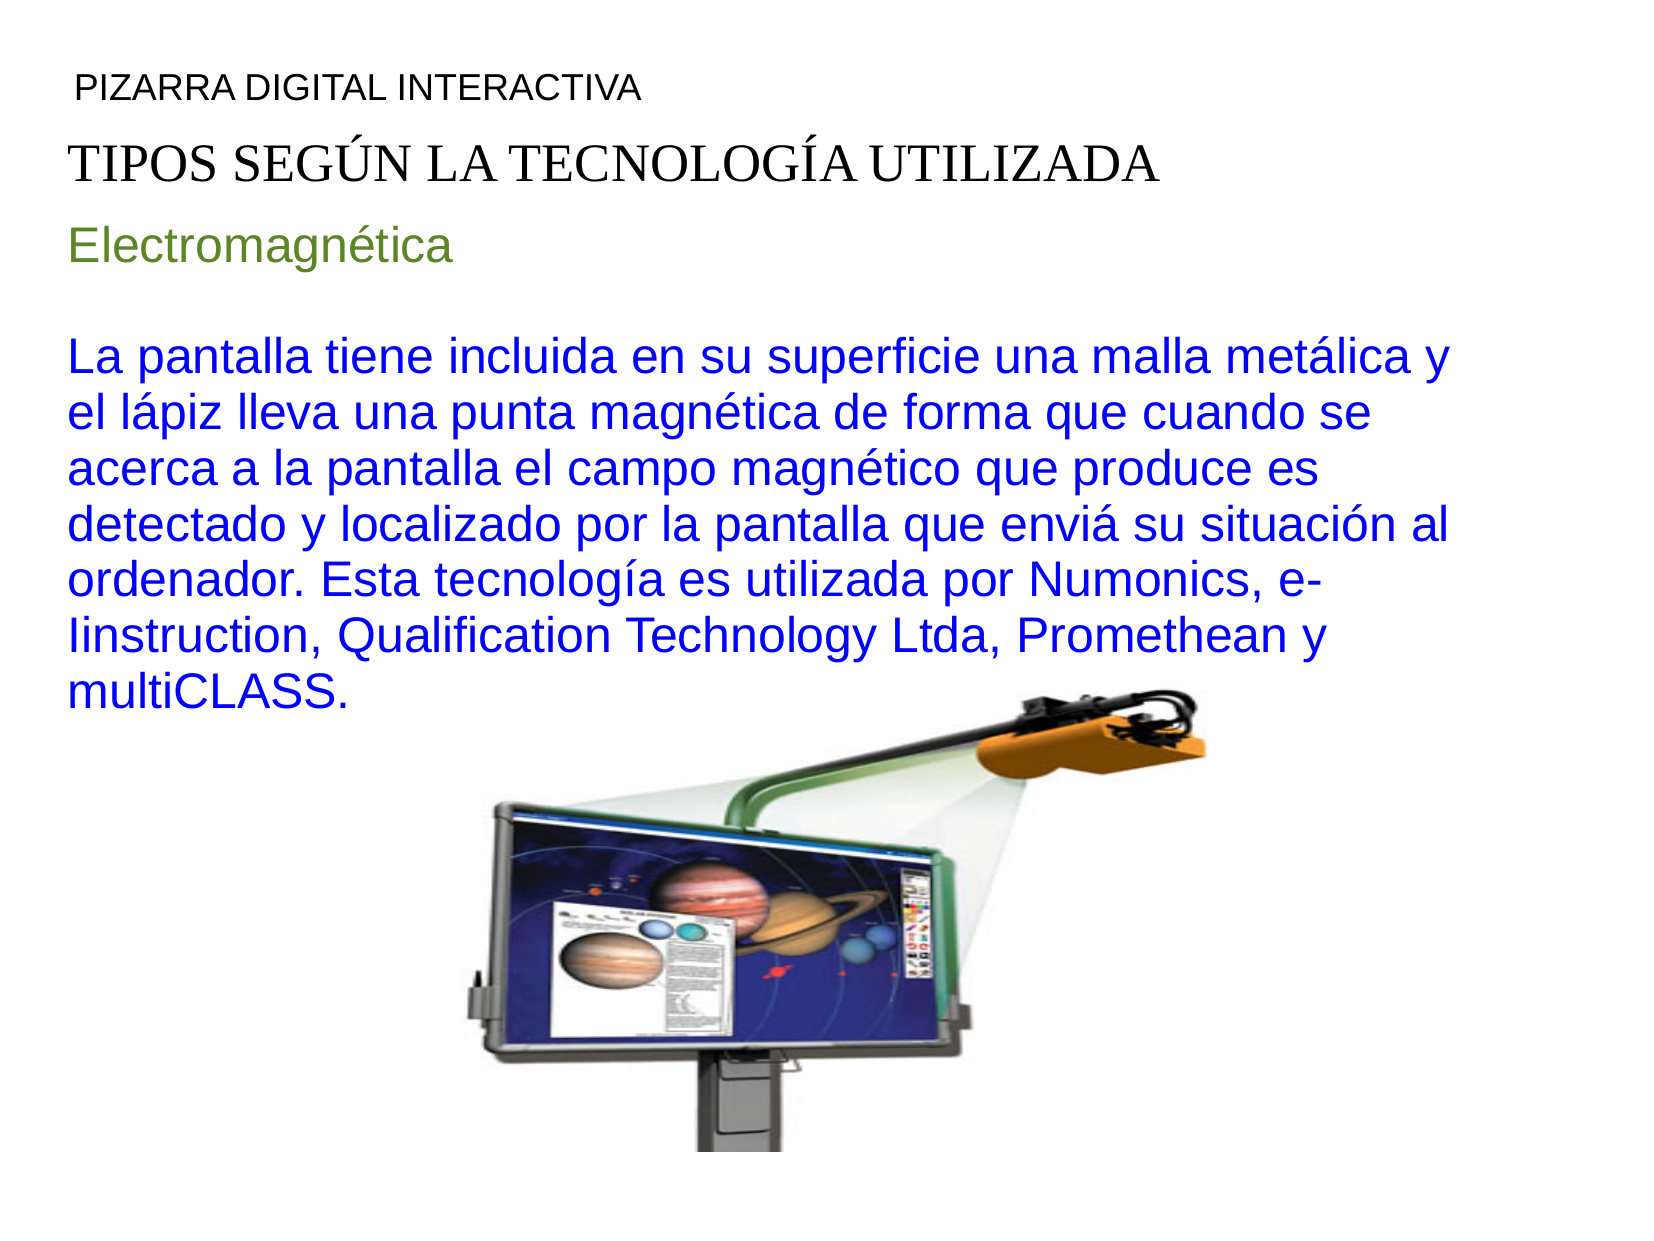

PIZARRA DIGITAL INTERACTIVA
TIPOS SEGÚN LA TECNOLOGÍA UTILIZADA
Electromagnética
La pantalla tiene incluida en su superficie una malla metálica y el lápiz lleva una punta magnética de forma que cuando se acerca a la pantalla el campo magnético que produce es detectado y localizado por la pantalla que enviá su situación al ordenador. Esta tecnología es utilizada por Numonics, e-Iinstruction, Qualification Technology Ltda, Promethean y multiCLASS.